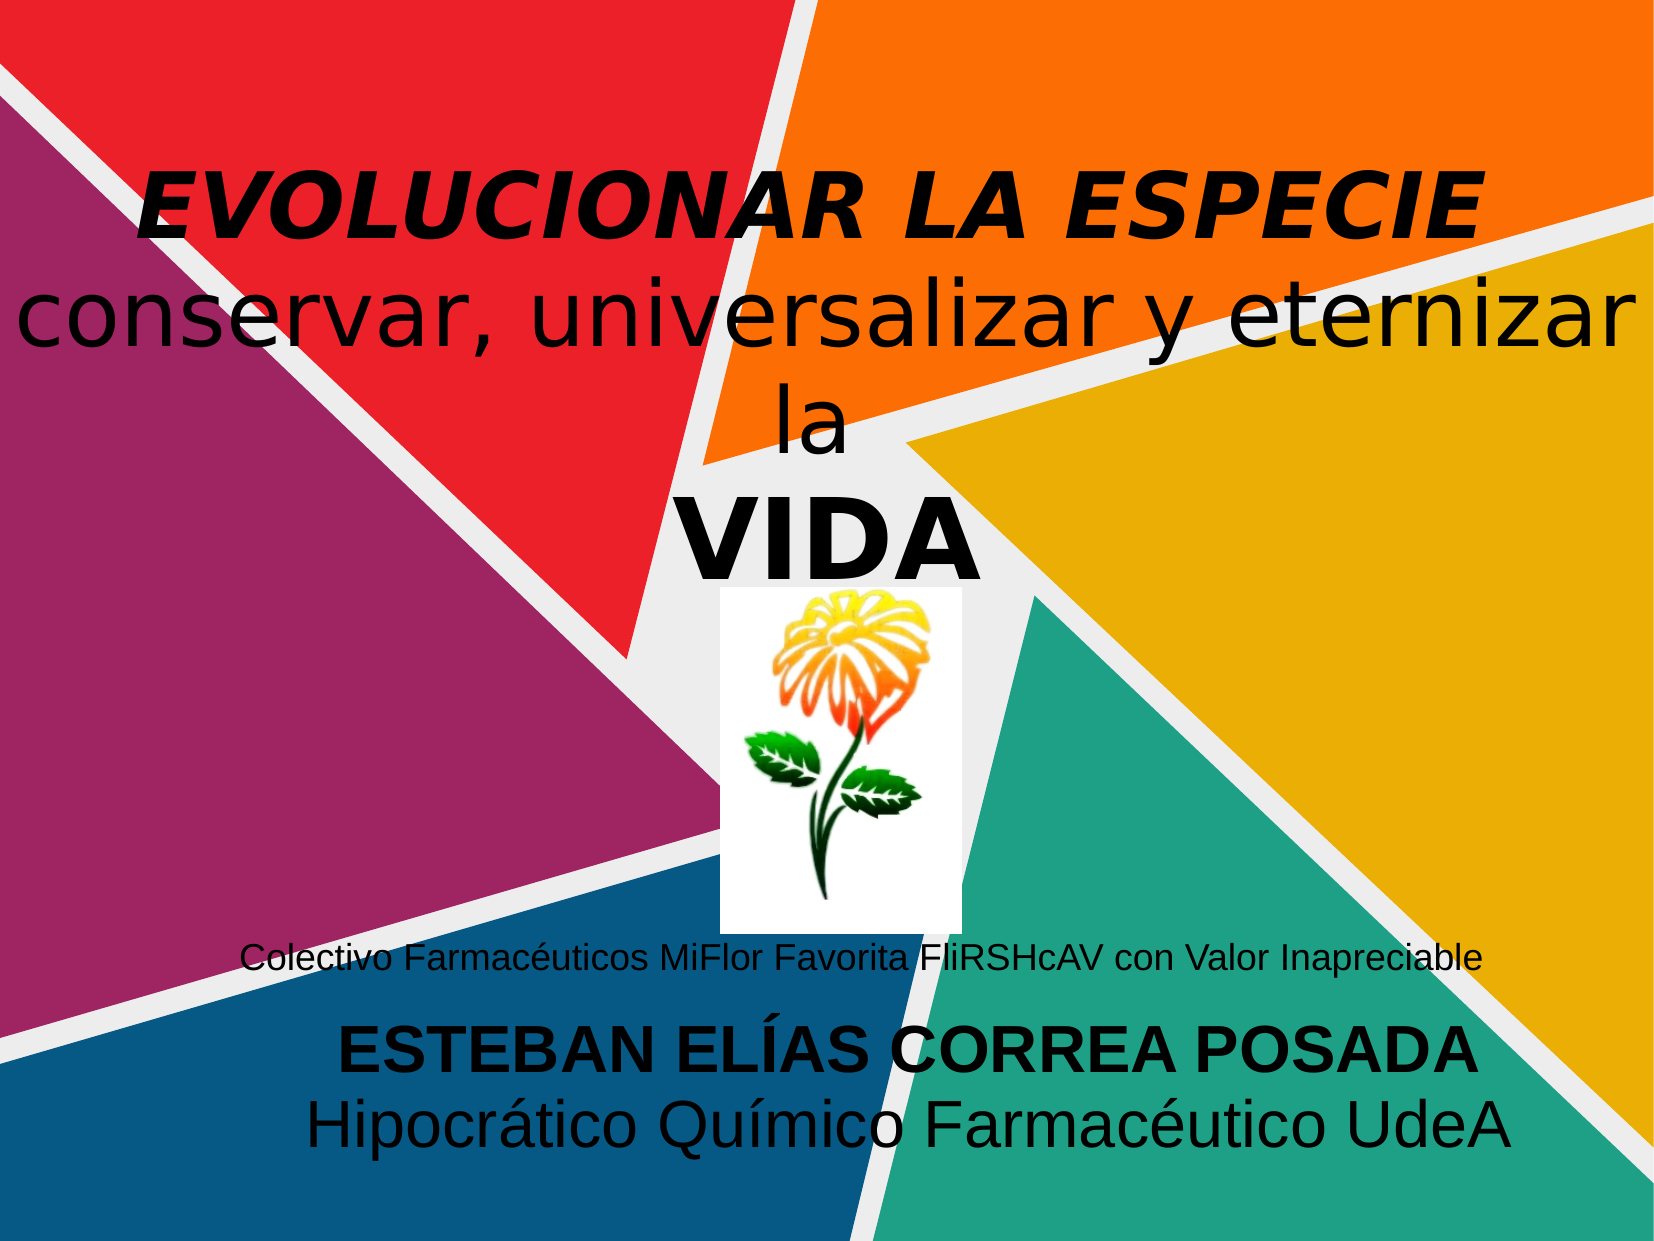

# EVOLUCIONAR LA ESPECIE conservar, universalizar y eternizar la VIDA
ESTEBAN ELÍAS CORREA POSADA
Hipocrático Químico Farmacéutico UdeA
Colectivo Farmacéuticos MiFlor Favorita FliRSHcAV con Valor Inapreciable